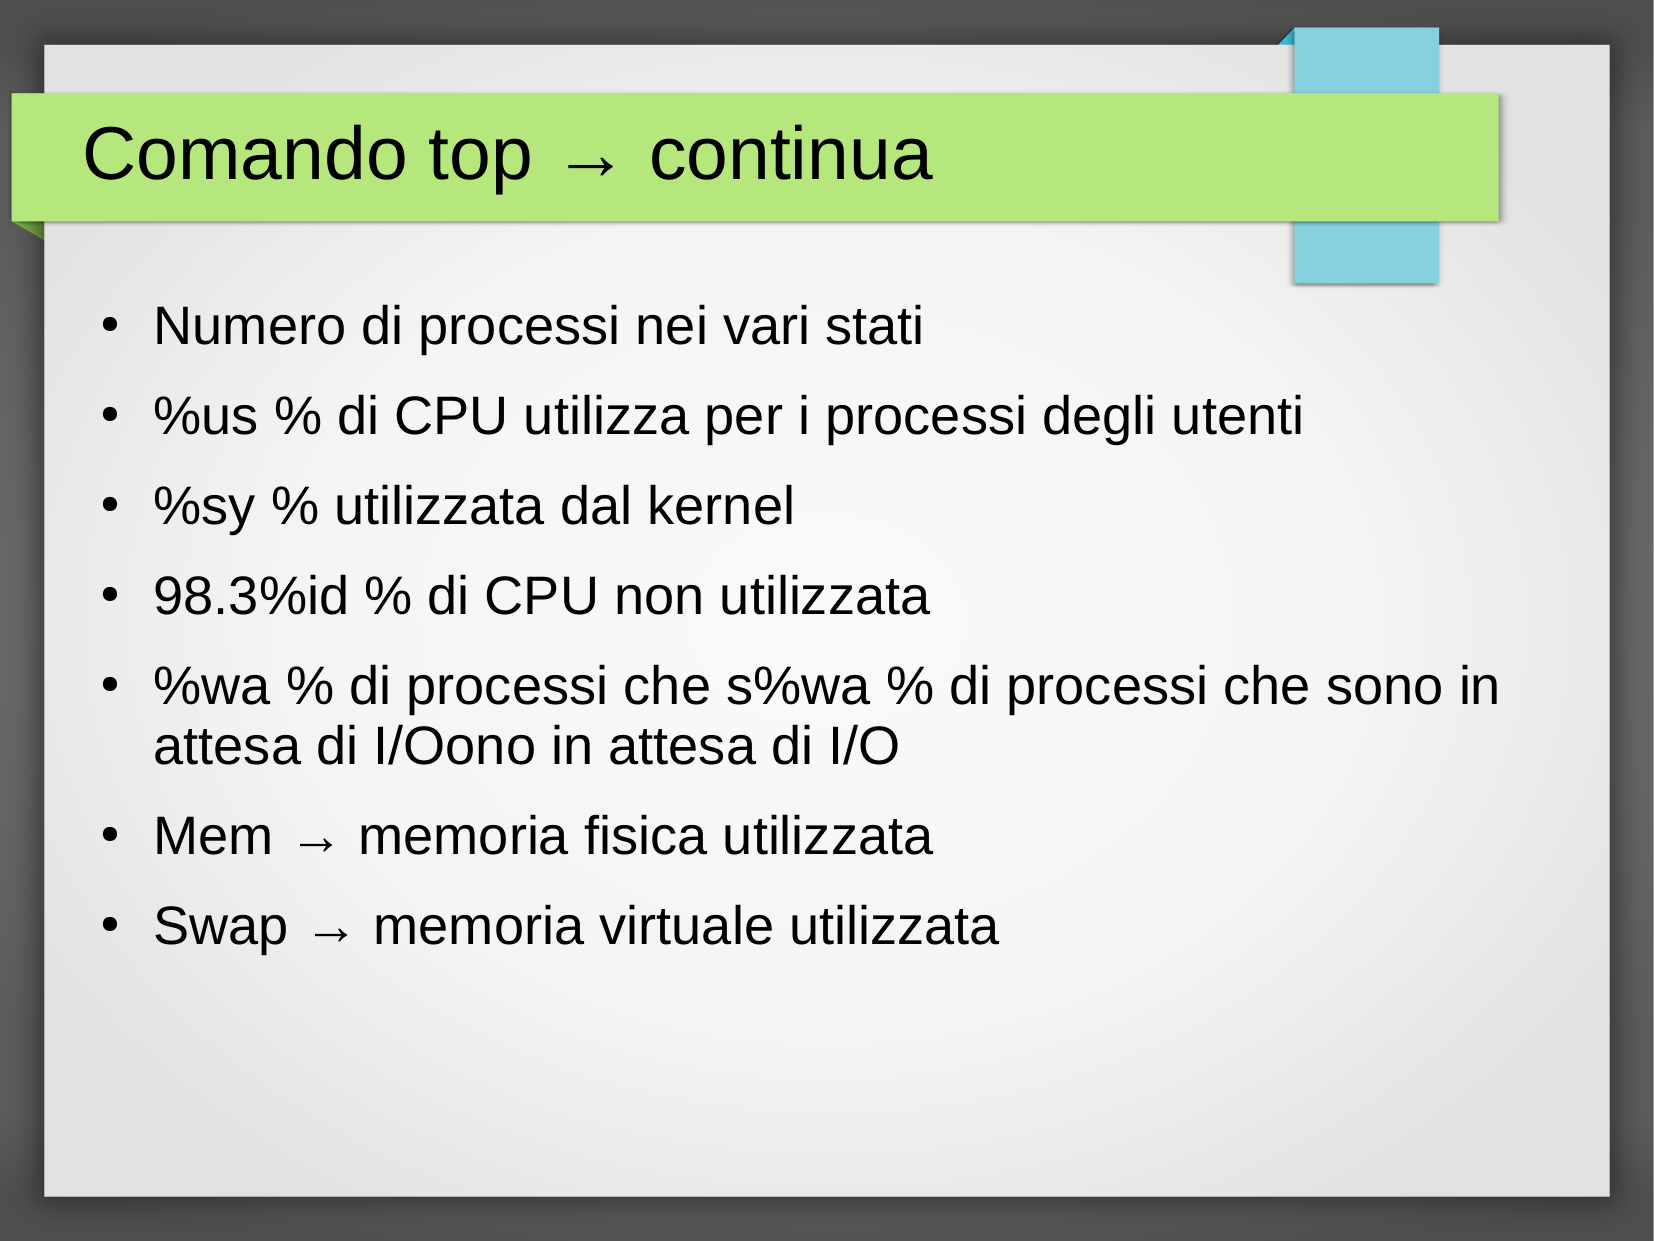

# Comando top → continua
Numero di processi nei vari stati
%us % di CPU utilizza per i processi degli utenti
%sy % utilizzata dal kernel
98.3%id % di CPU non utilizzata
%wa % di processi che s%wa % di processi che sono in attesa di I/Oono in attesa di I/O
Mem → memoria fisica utilizzata
Swap → memoria virtuale utilizzata